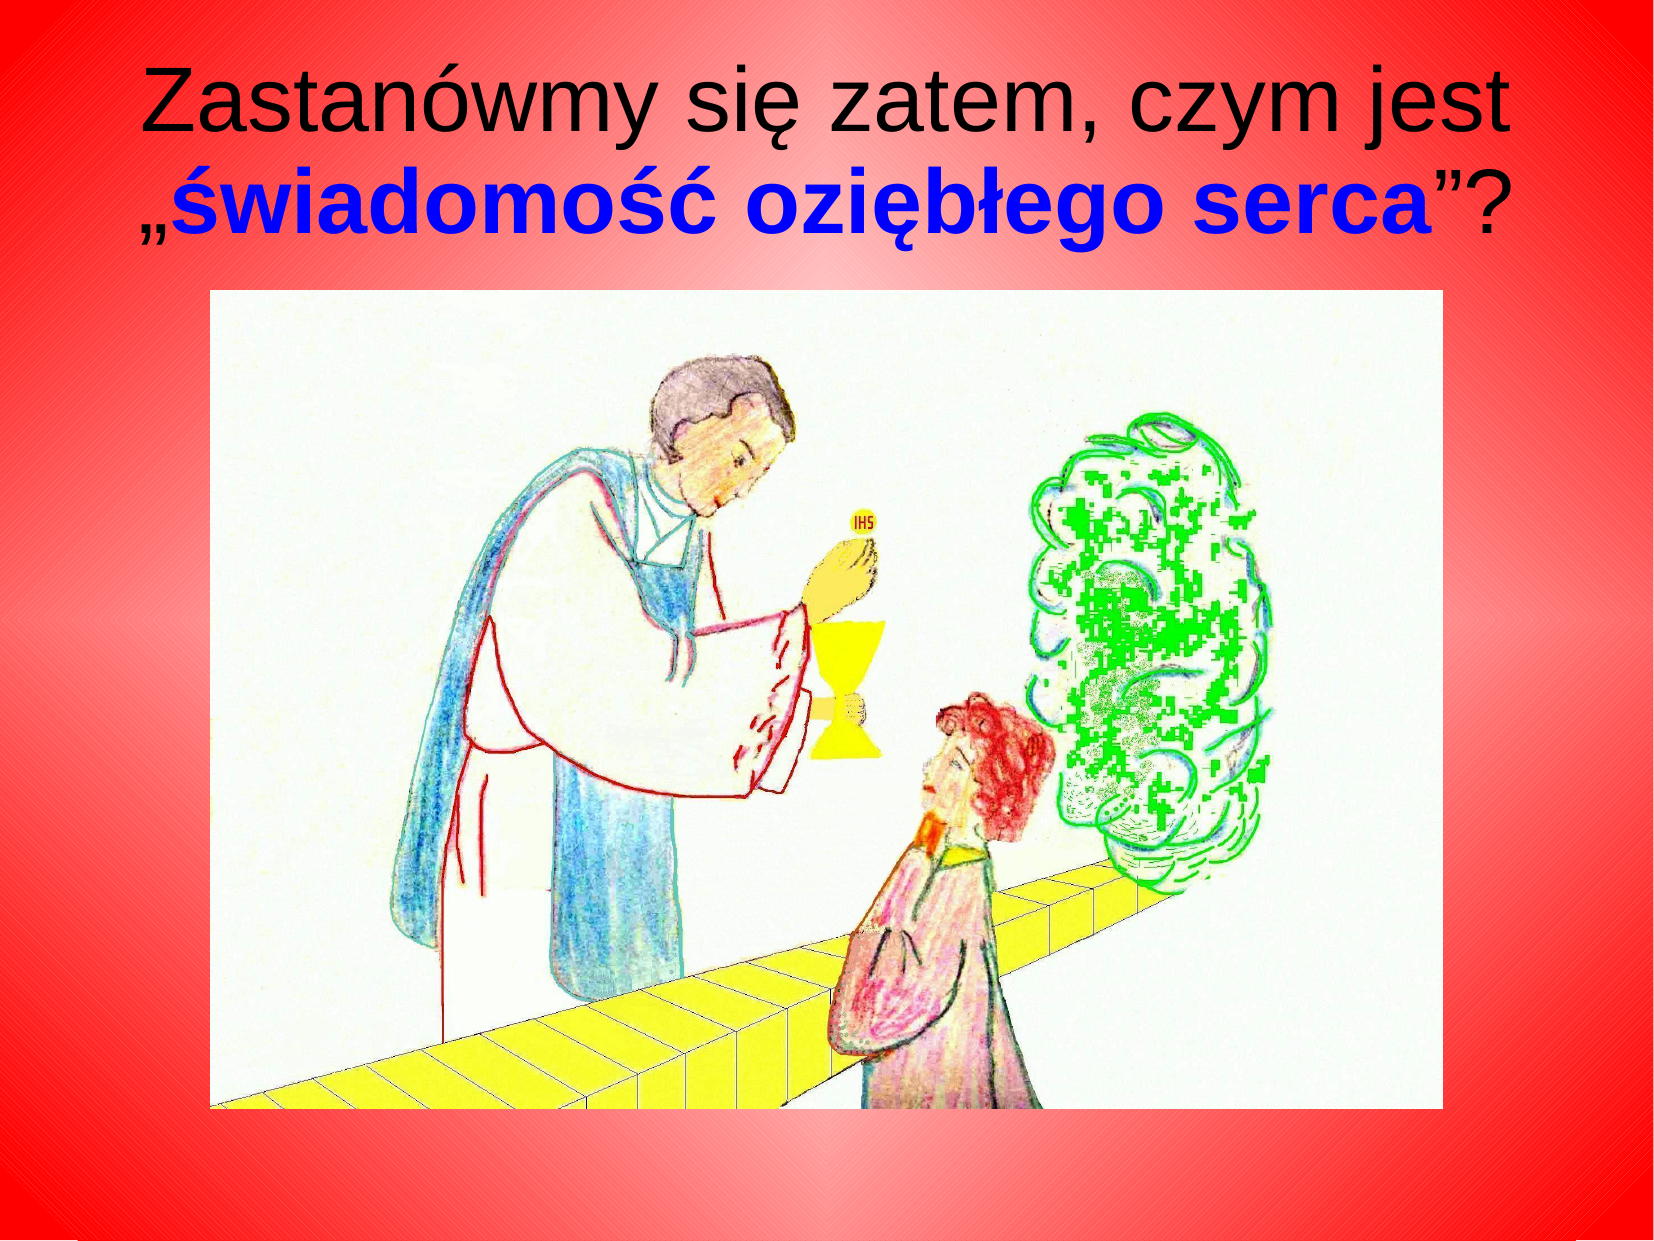

# Zastanówmy się zatem, czym jest „świadomość oziębłego serca”?